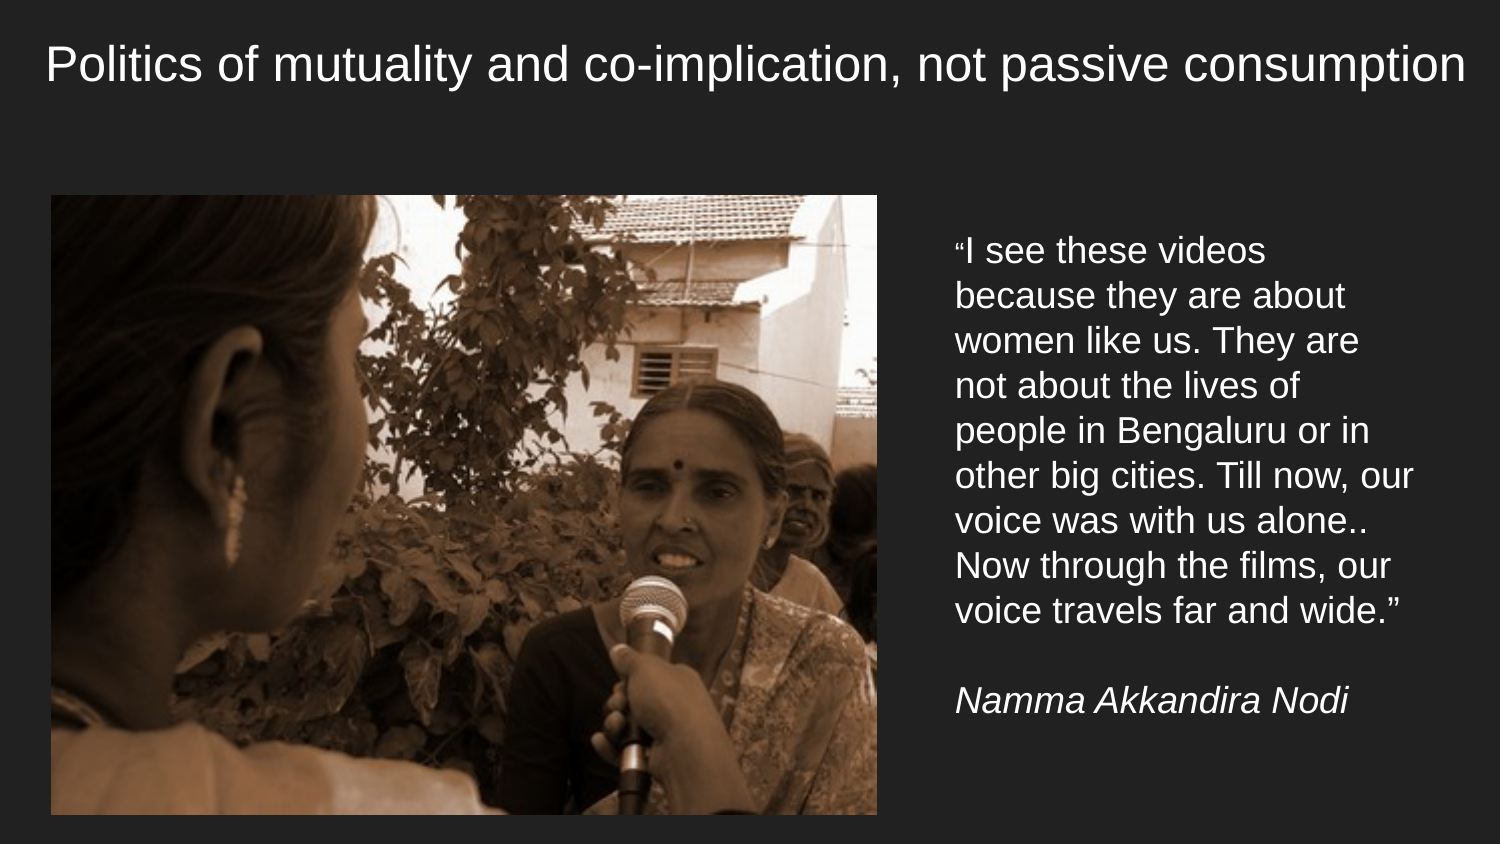

# Politics of mutuality and co-implication, not passive consumption
“I see these videos because they are about women like us. They are not about the lives of people in Bengaluru or in other big cities. Till now, our voice was with us alone.. Now through the films, our voice travels far and wide.”
Namma Akkandira Nodi